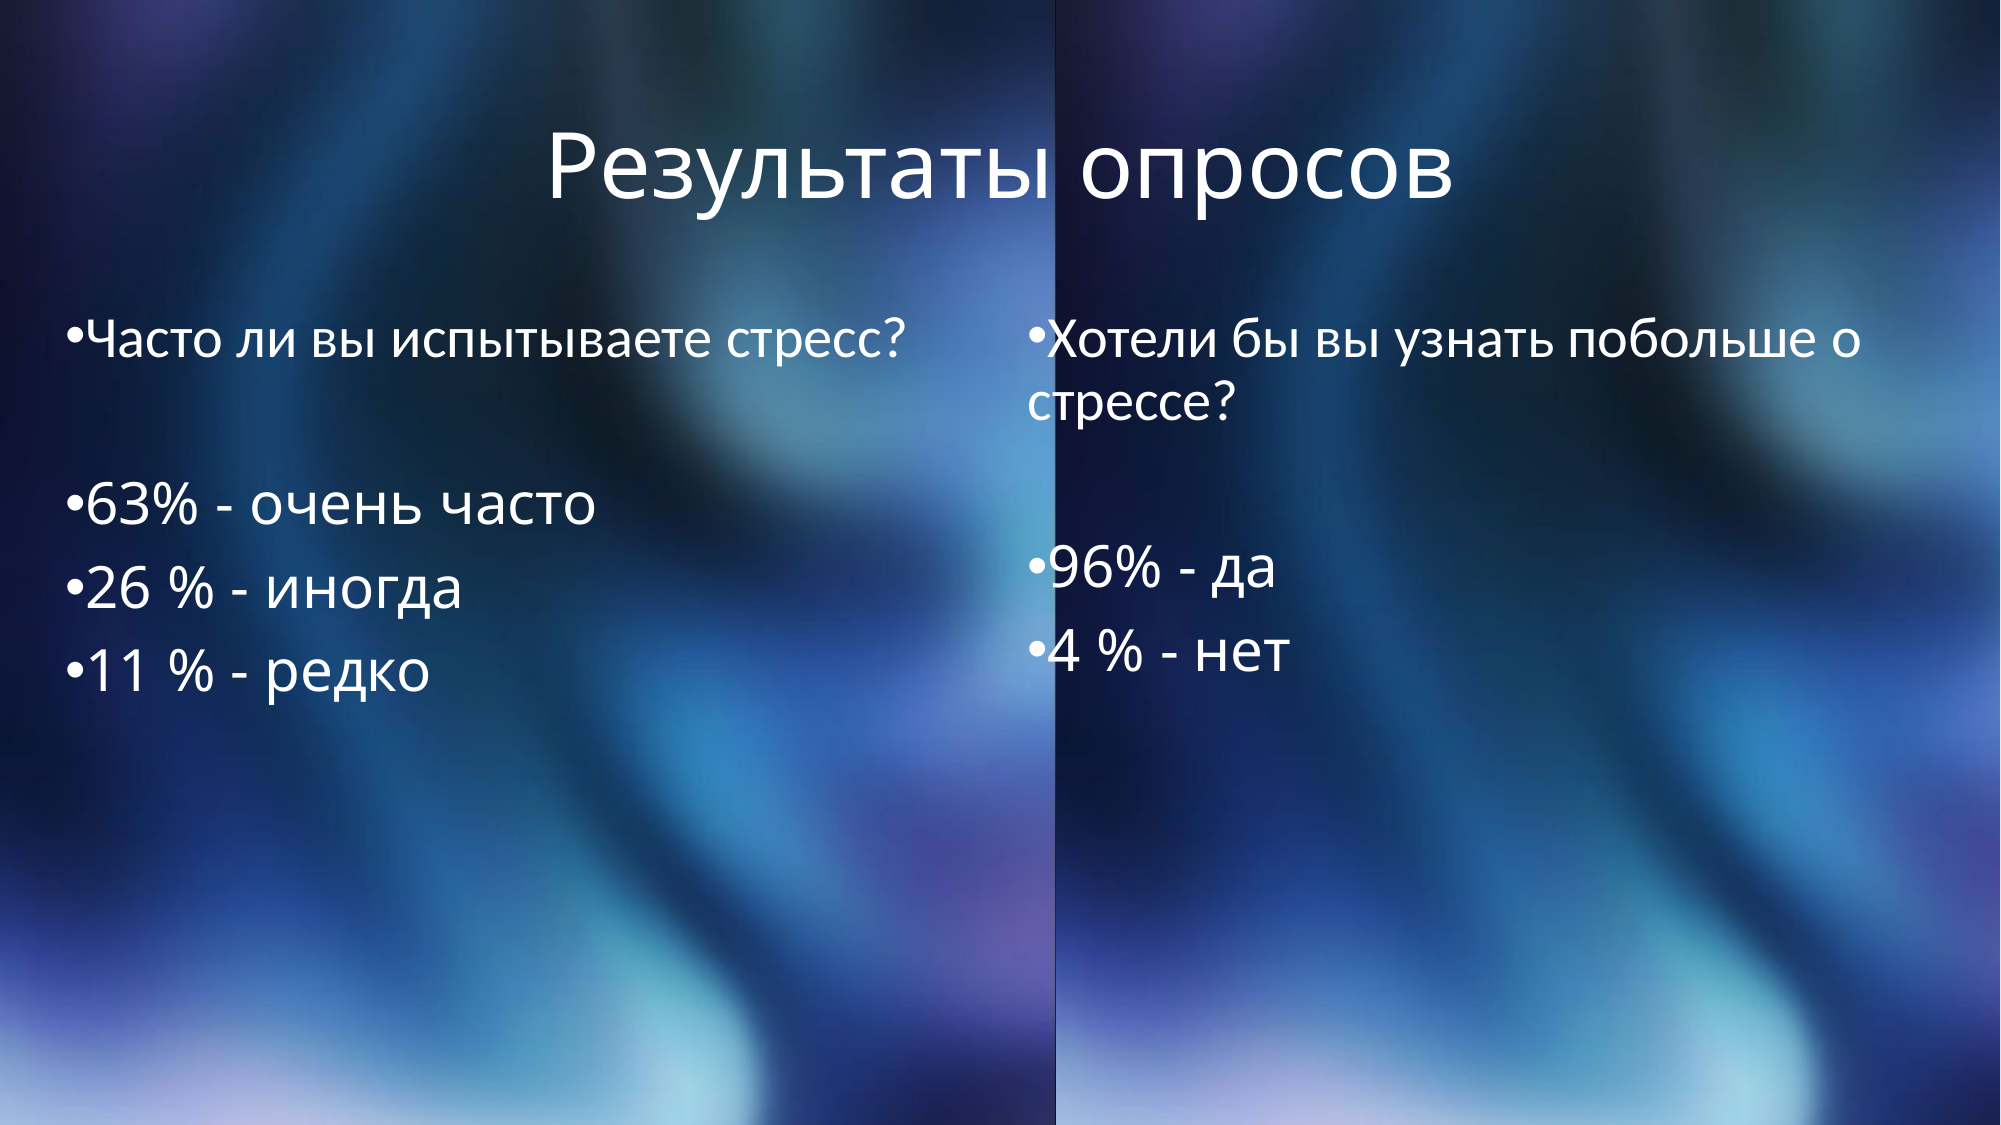

# Результаты опросов
Часто ли вы испытываете стресс?
63% - очень часто
26 % - иногда
11 % - редко
Хотели бы вы узнать побольше о стрессе?
96% - да
4 % - нет